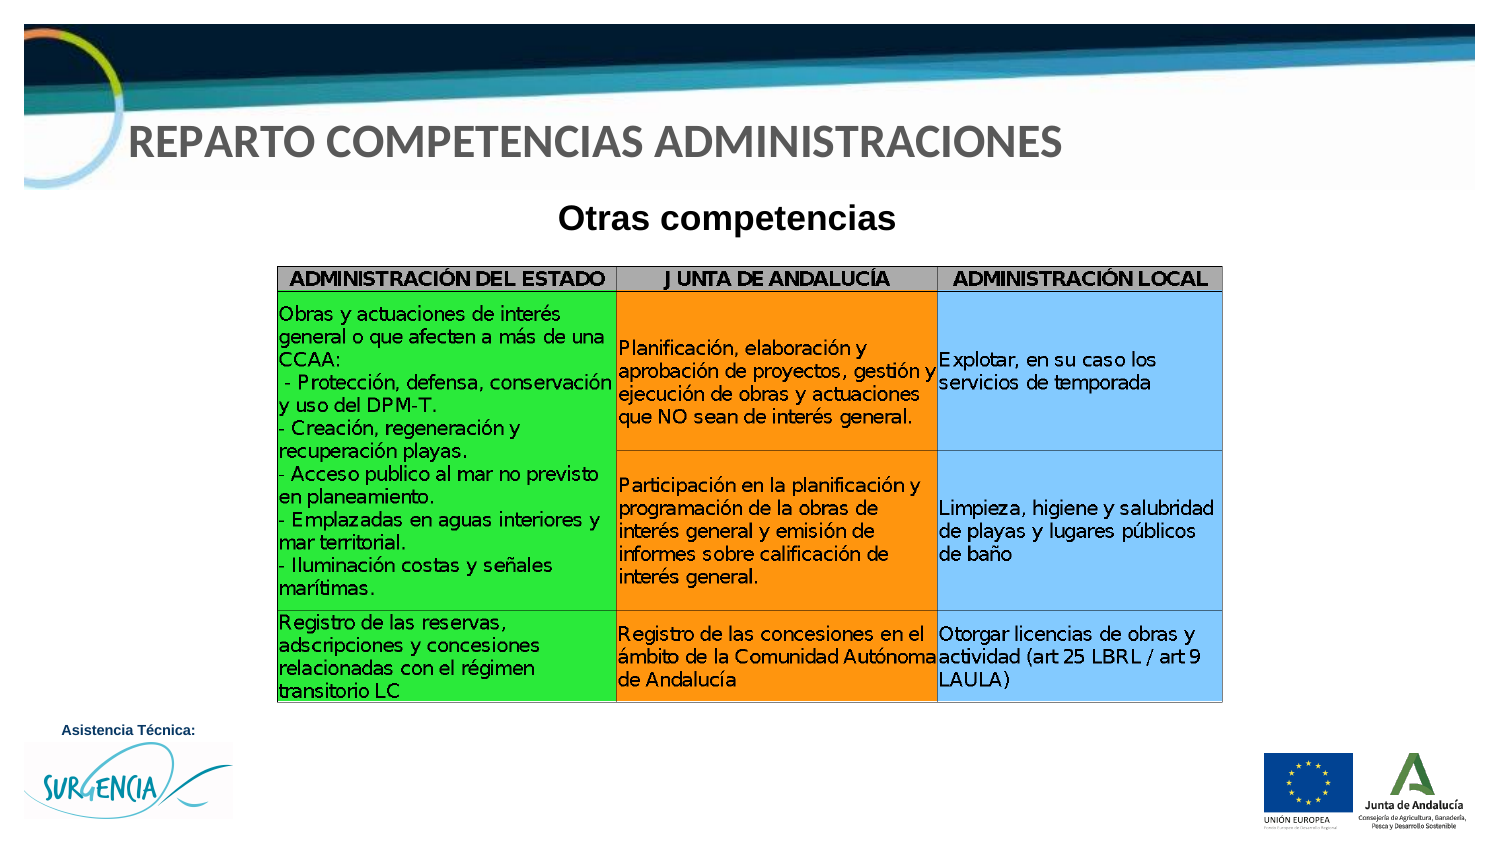

REPARTO COMPETENCIAS ADMINISTRACIONES
Otras competencias
Asistencia Técnica: